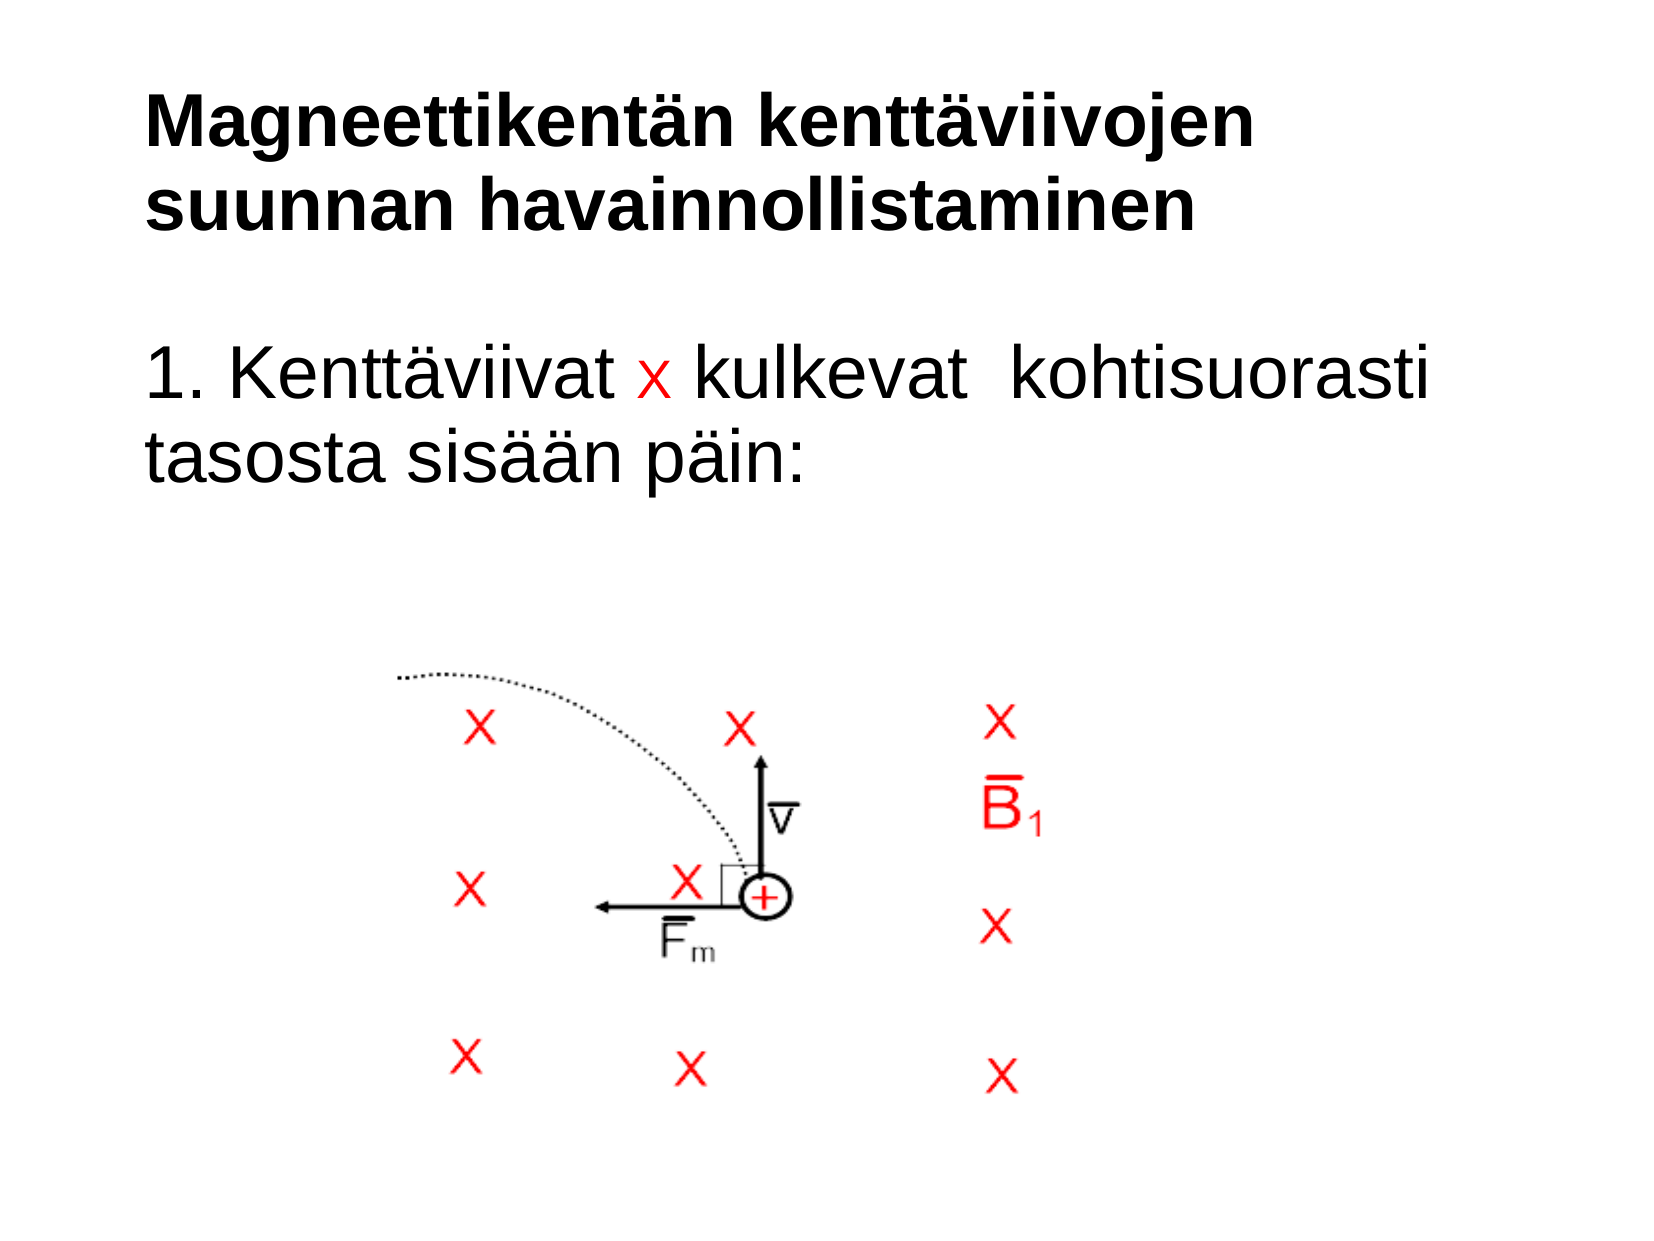

Magneettikentän kenttäviivojen suunnan havainnollistaminen
1. Kenttäviivat X kulkevat kohtisuorasti tasosta sisään päin: